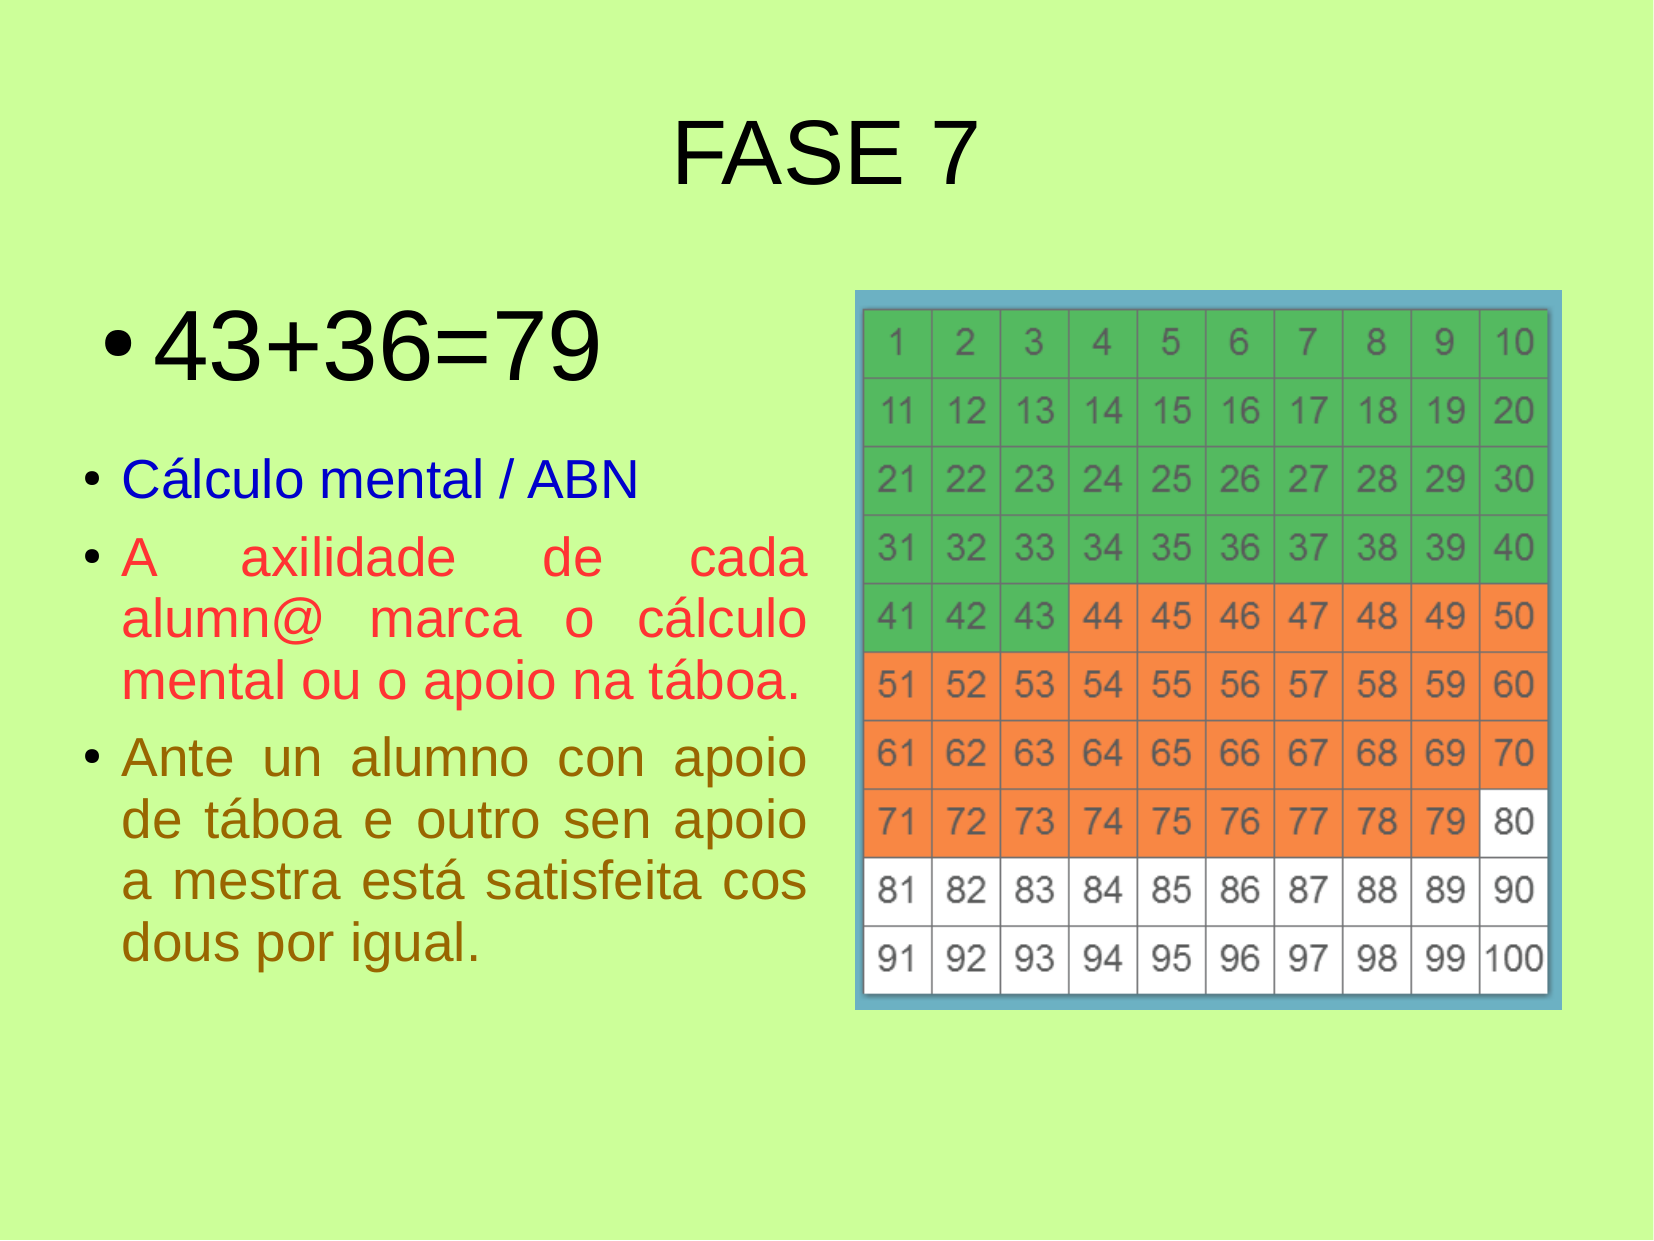

# FASE 7
43+36=79
Cálculo mental / ABN
A axilidade de cada alumn@ marca o cálculo mental ou o apoio na táboa.
Ante un alumno con apoio de táboa e outro sen apoio a mestra está satisfeita cos dous por igual.